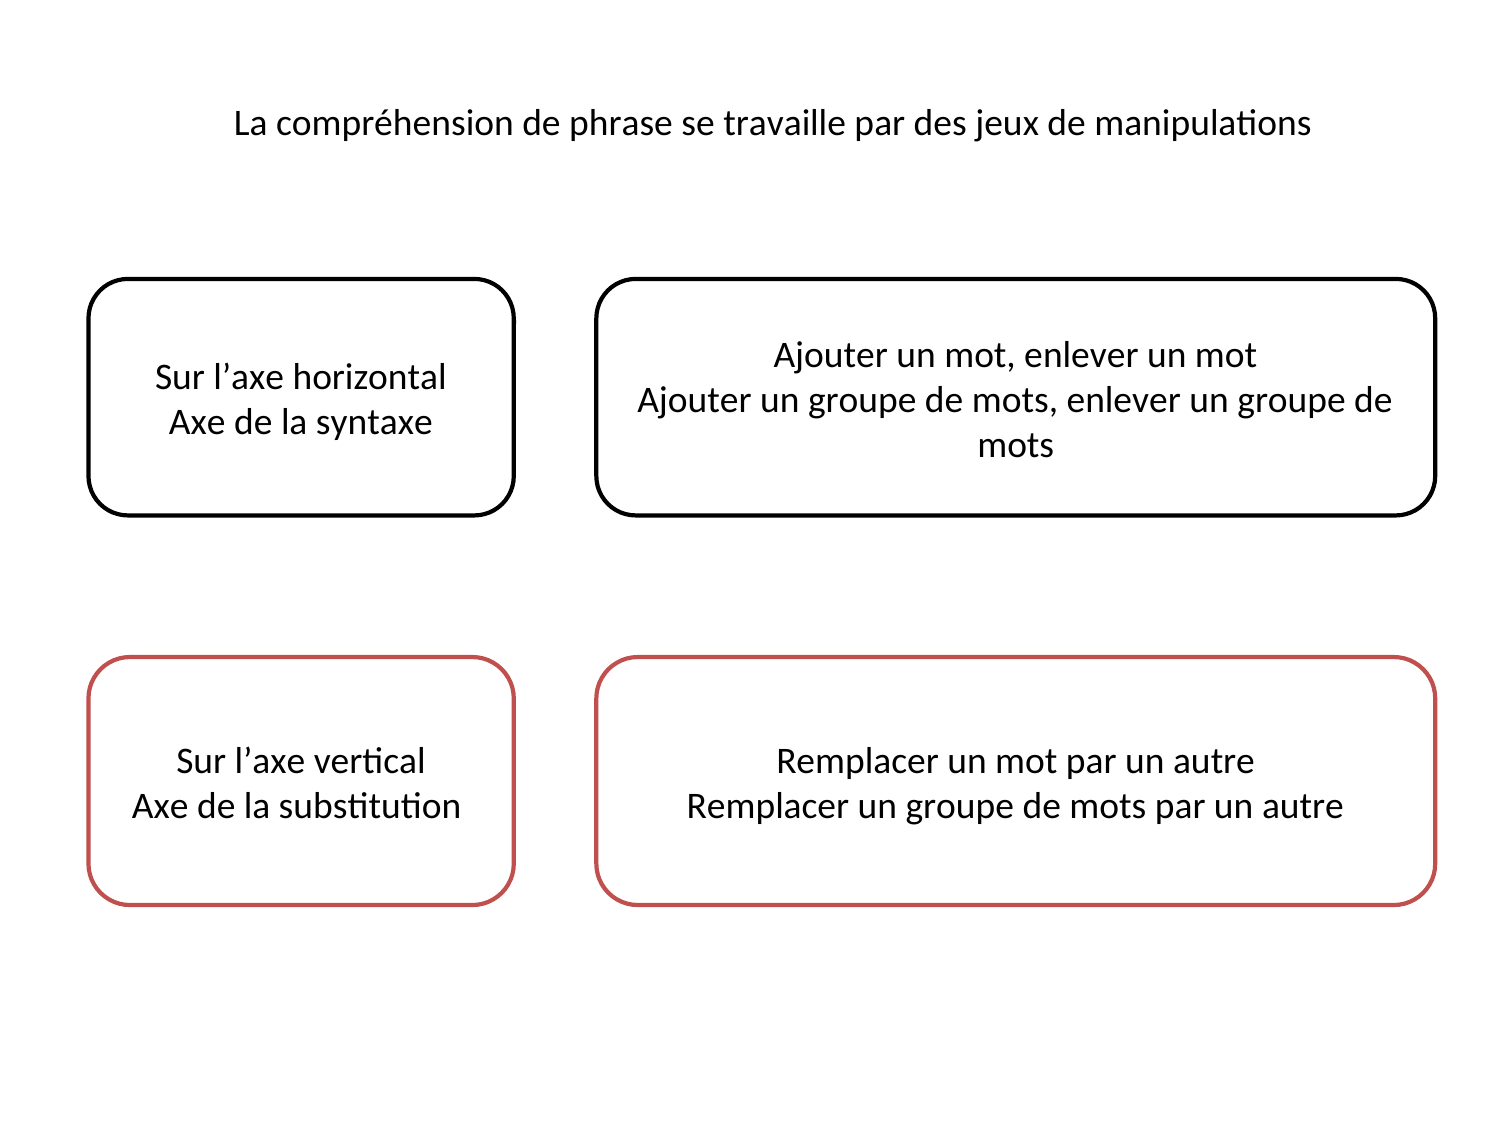

La compréhension de phrase se travaille par des jeux de manipulations
Sur l’axe horizontal
Axe de la syntaxe
Ajouter un mot, enlever un mot
Ajouter un groupe de mots, enlever un groupe de mots
Sur l’axe vertical
Axe de la substitution
Remplacer un mot par un autre
Remplacer un groupe de mots par un autre